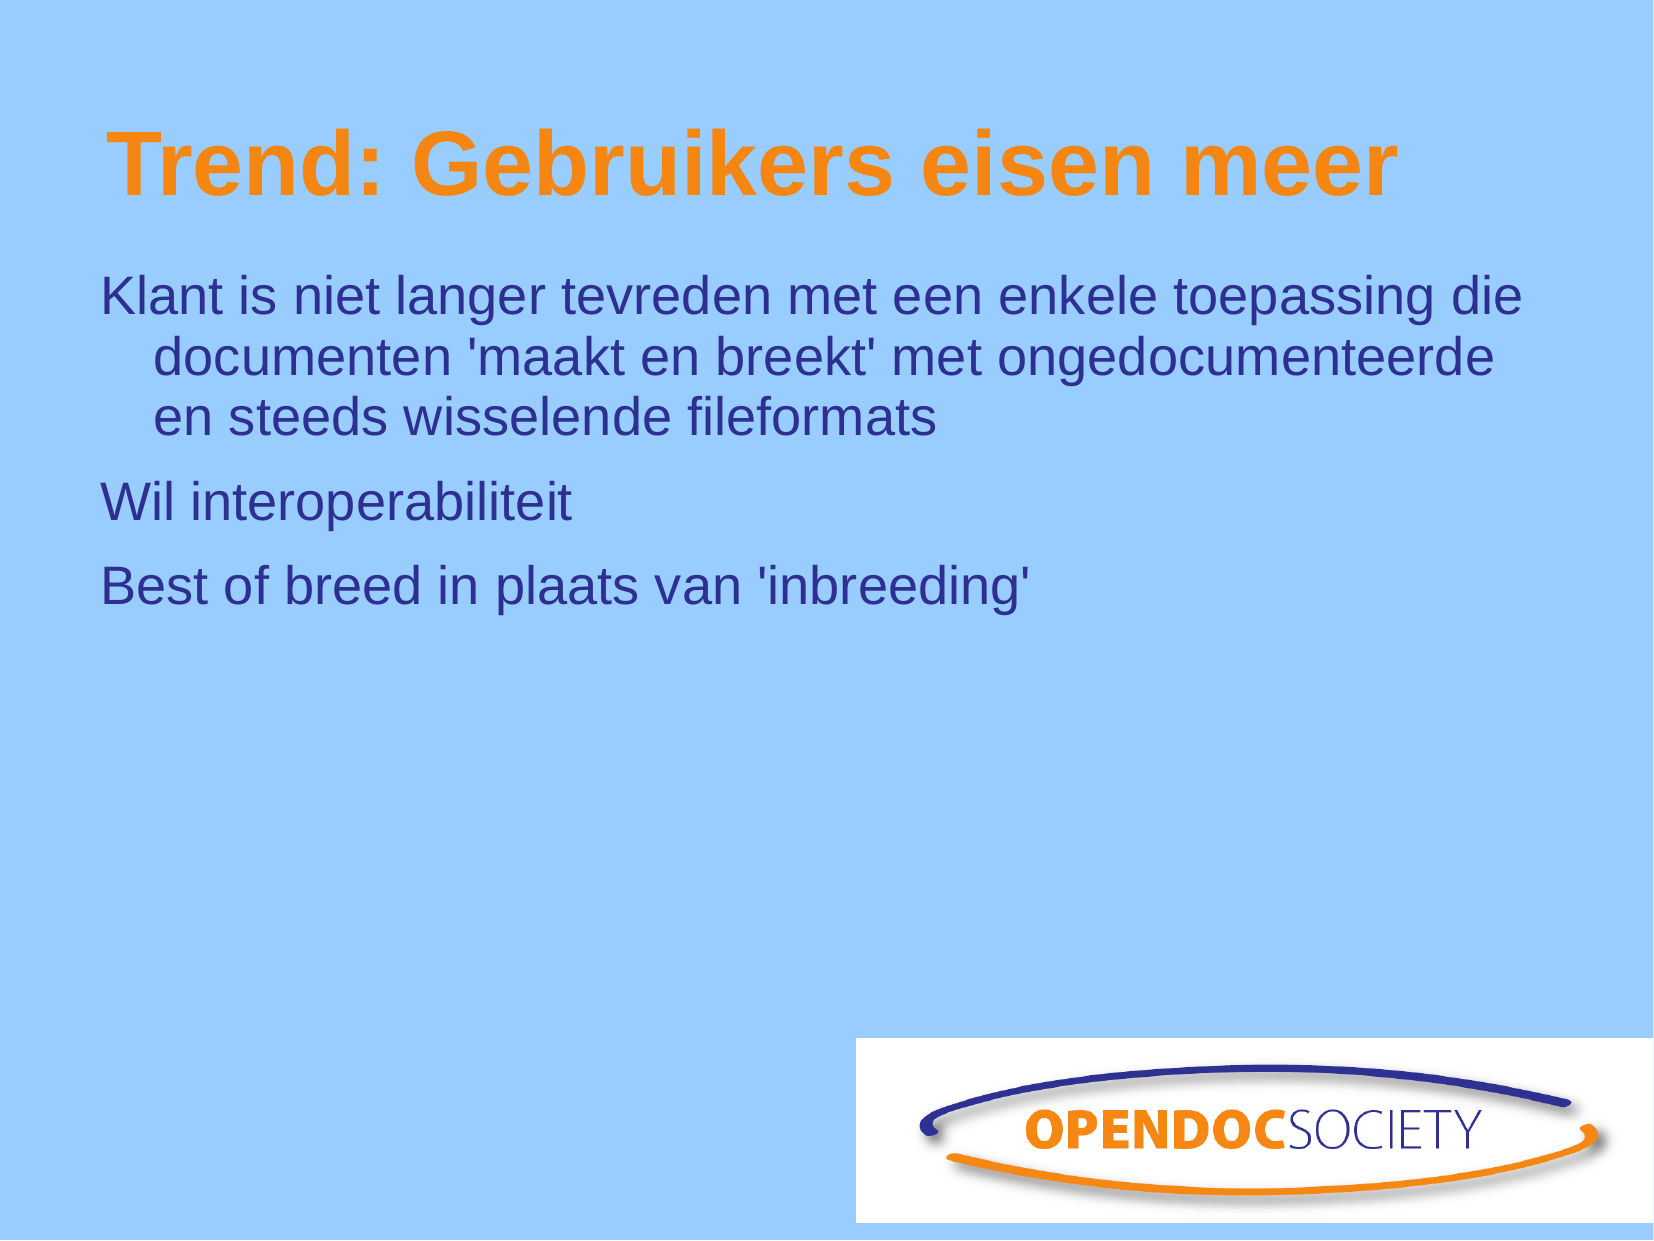

# Trend: Gebruikers eisen meer
Klant is niet langer tevreden met een enkele toepassing die documenten 'maakt en breekt' met ongedocumenteerde en steeds wisselende fileformats
Wil interoperabiliteit
Best of breed in plaats van 'inbreeding'